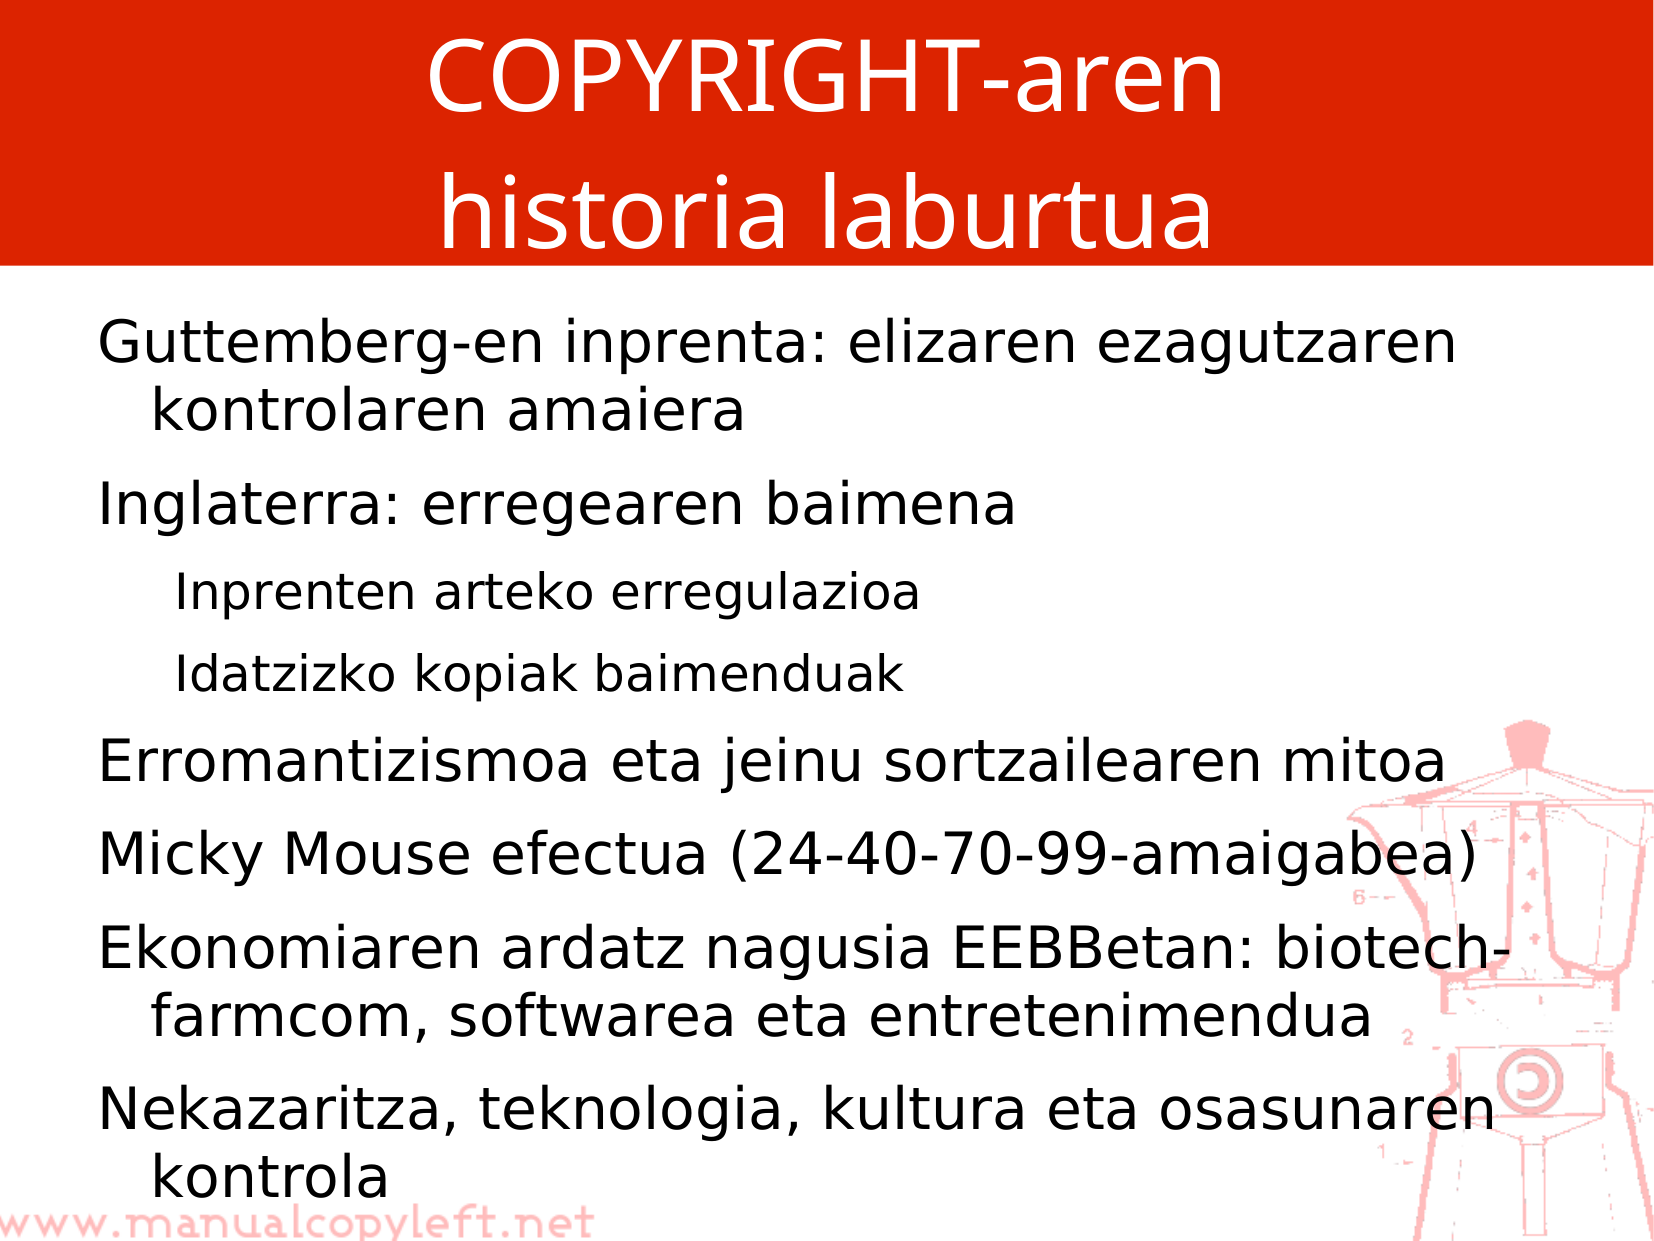

# COPYRIGHT-aren historia laburtua
Guttemberg-en inprenta: elizaren ezagutzaren kontrolaren amaiera
Inglaterra: erregearen baimena
Inprenten arteko erregulazioa
Idatzizko kopiak baimenduak
Erromantizismoa eta jeinu sortzailearen mitoa
Micky Mouse efectua (24-40-70-99-amaigabea)
Ekonomiaren ardatz nagusia EEBBetan: biotech-farmcom, softwarea eta entretenimendua
Nekazaritza, teknologia, kultura eta osasunaren kontrola